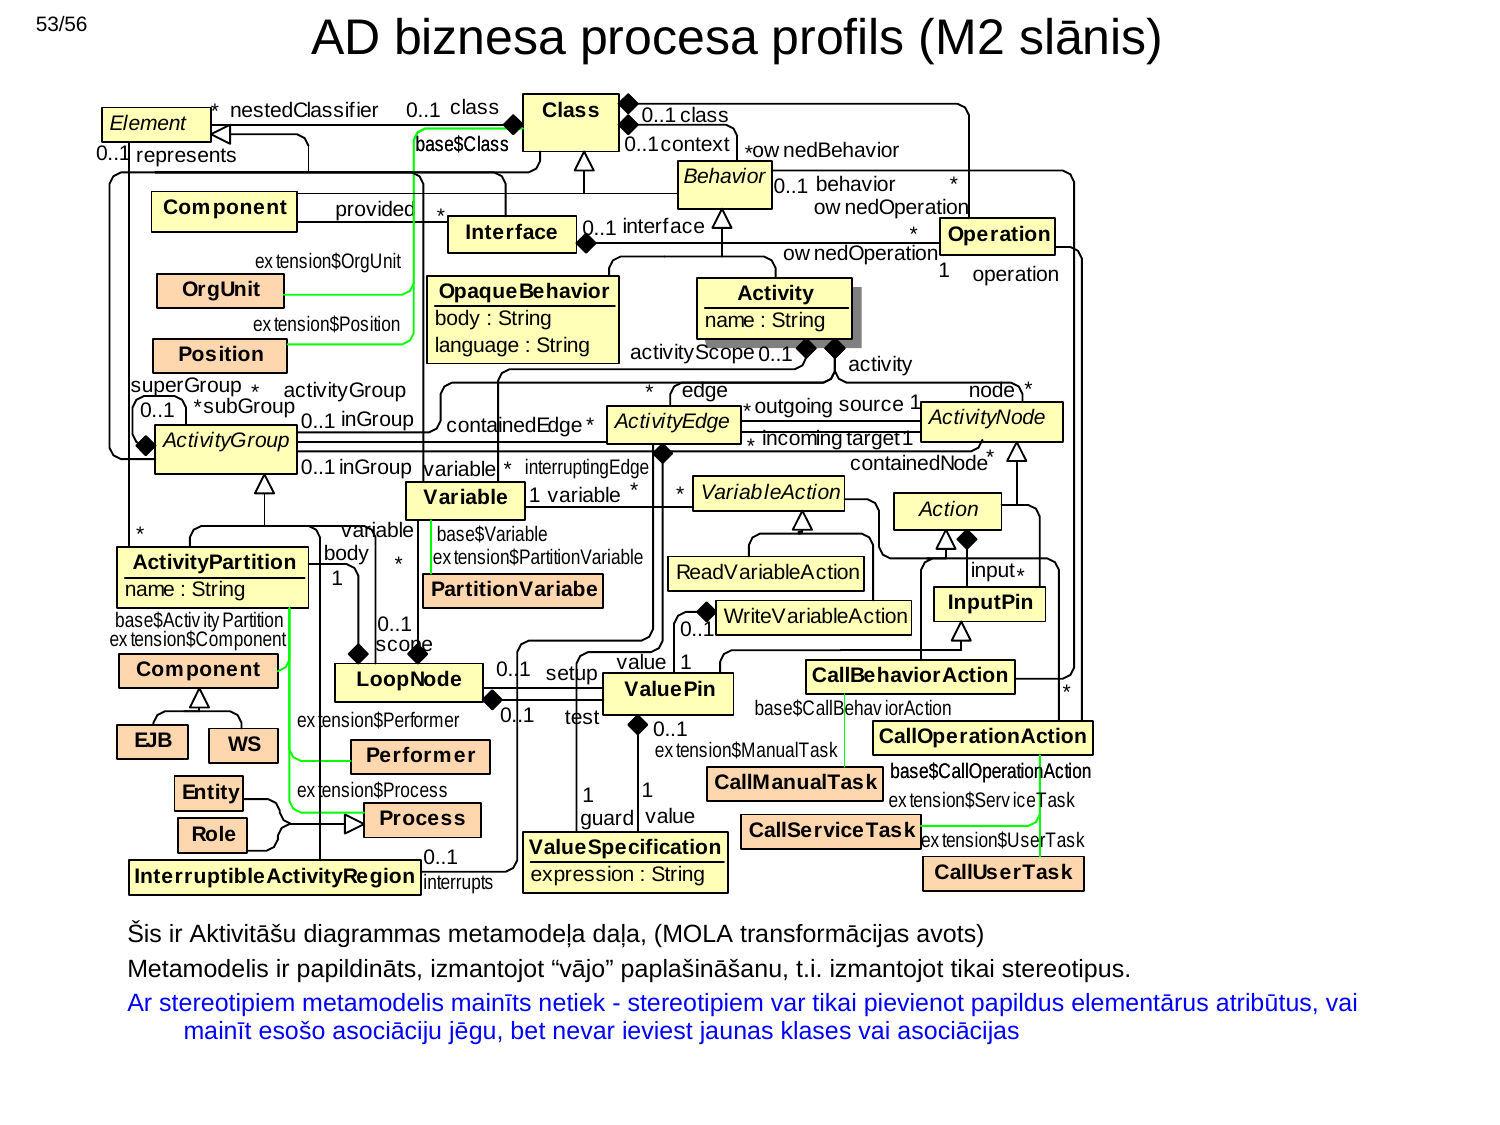

# AD biznesa procesa profils (M2 slānis)
53
Šis ir Aktivitāšu diagrammas metamodeļa daļa, (MOLA transformācijas avots)
Metamodelis ir papildināts, izmantojot “vājo” paplašināšanu, t.i. izmantojot tikai stereotipus.
Ar stereotipiem metamodelis mainīts netiek - stereotipiem var tikai pievienot papildus elementārus atribūtus, vai mainīt esošo asociāciju jēgu, bet nevar ieviest jaunas klases vai asociācijas